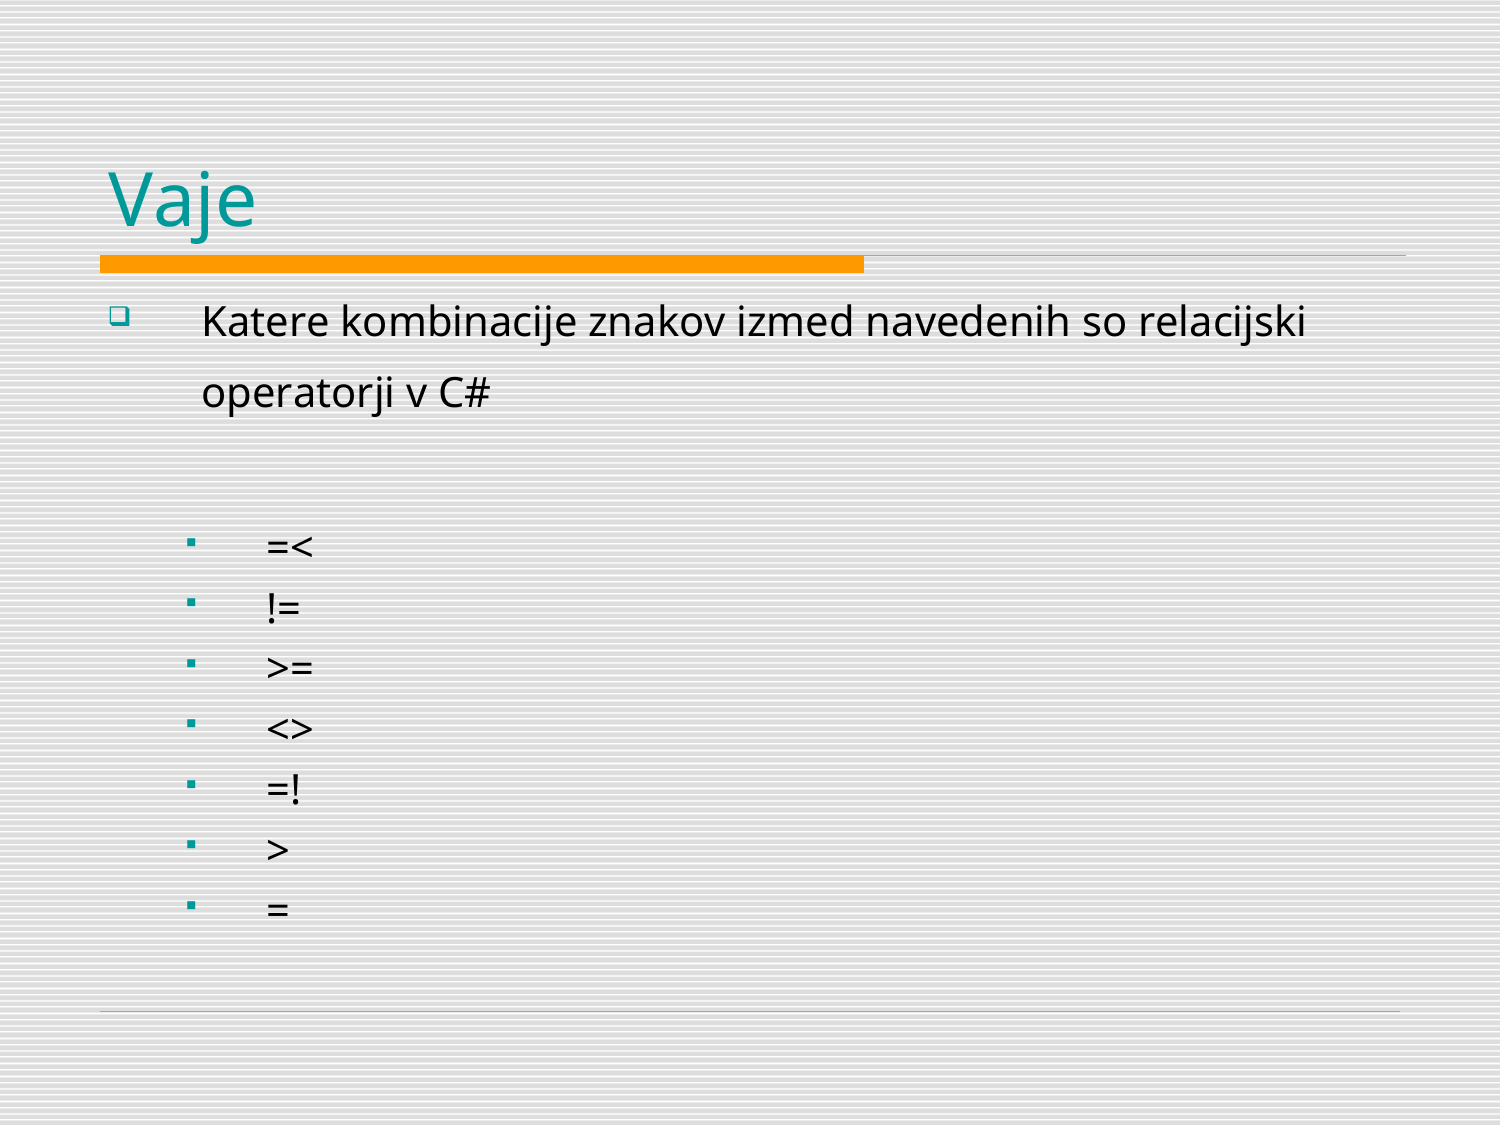

# Vaje
Katere kombinacije znakov izmed navedenih so relacijski operatorji v C#
=<
!=
>=
<>
=!
>
=